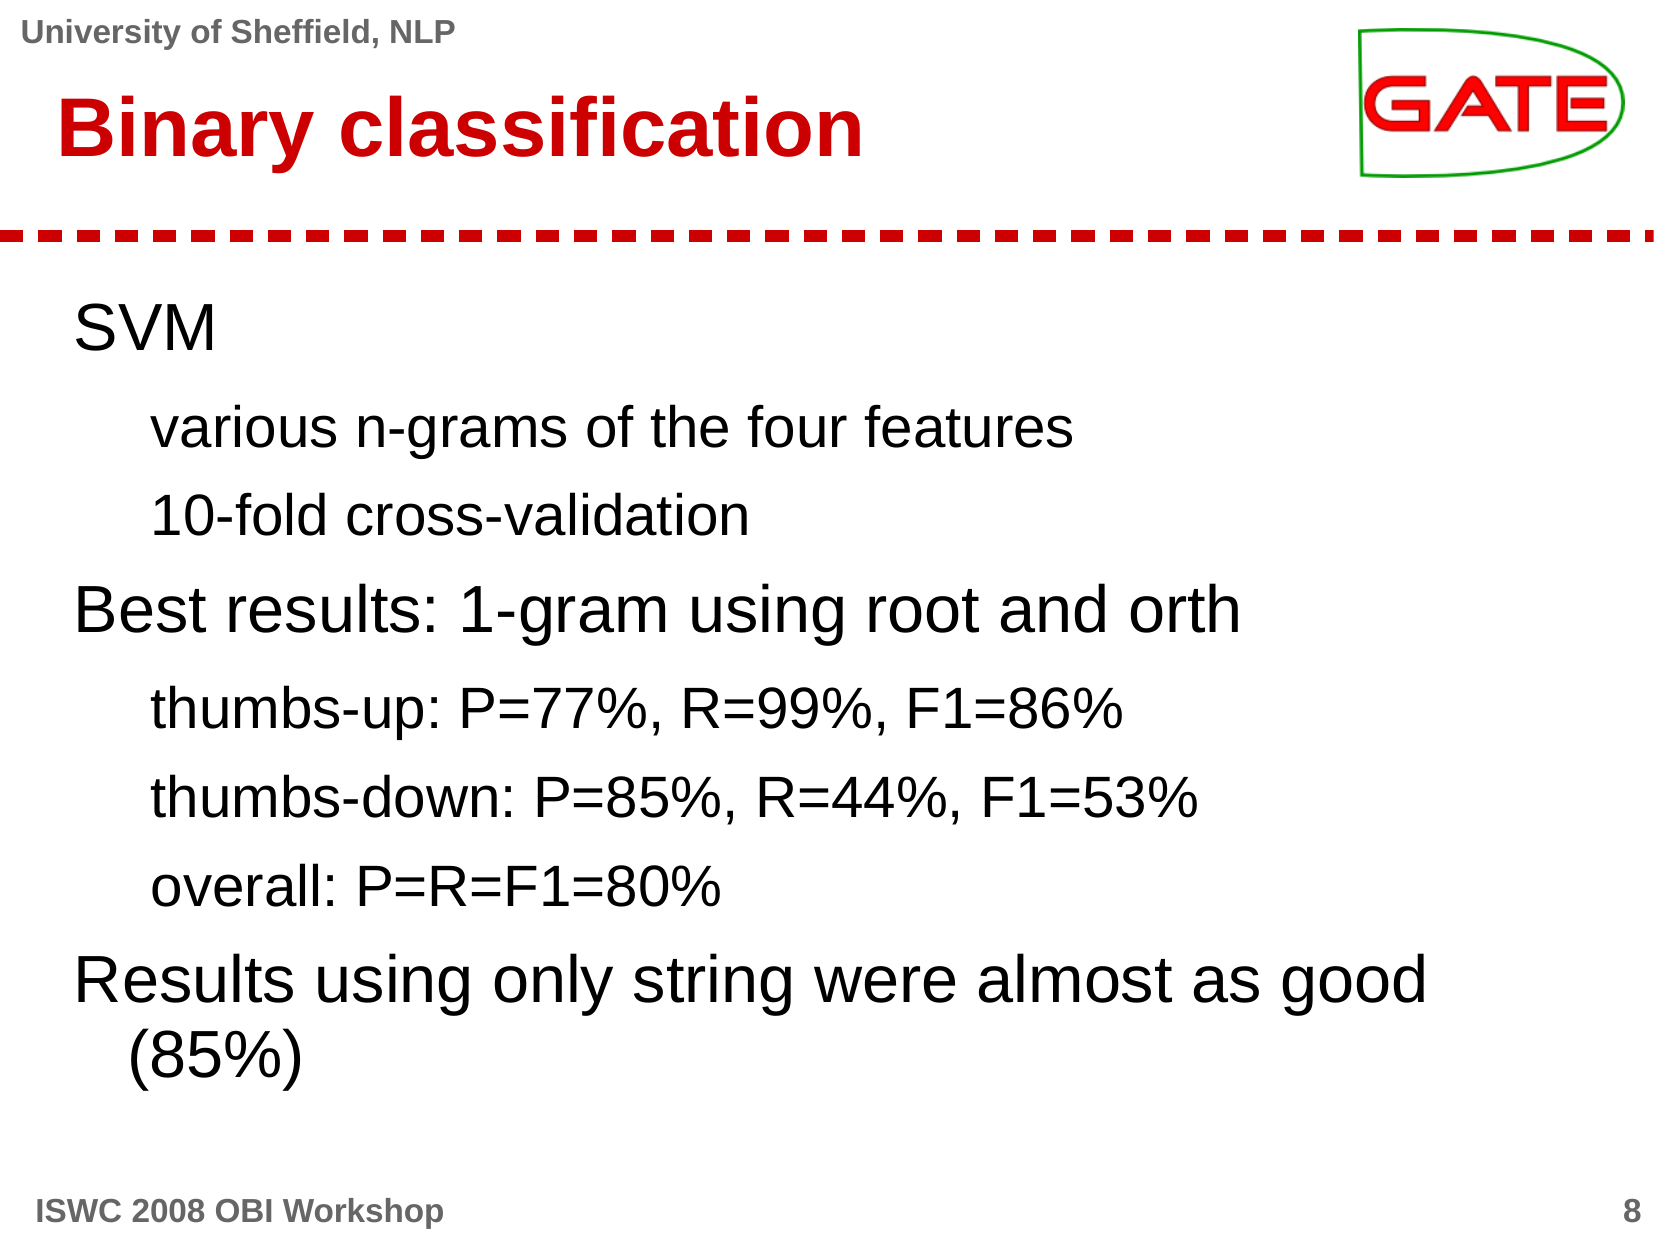

# Binary classification
SVM
various n-grams of the four features
10-fold cross-validation
Best results: 1-gram using root and orth
thumbs-up: P=77%, R=99%, F1=86%
thumbs-down: P=85%, R=44%, F1=53%
overall: P=R=F1=80%
Results using only string were almost as good (85%)
Some Meeting, Some Place
8